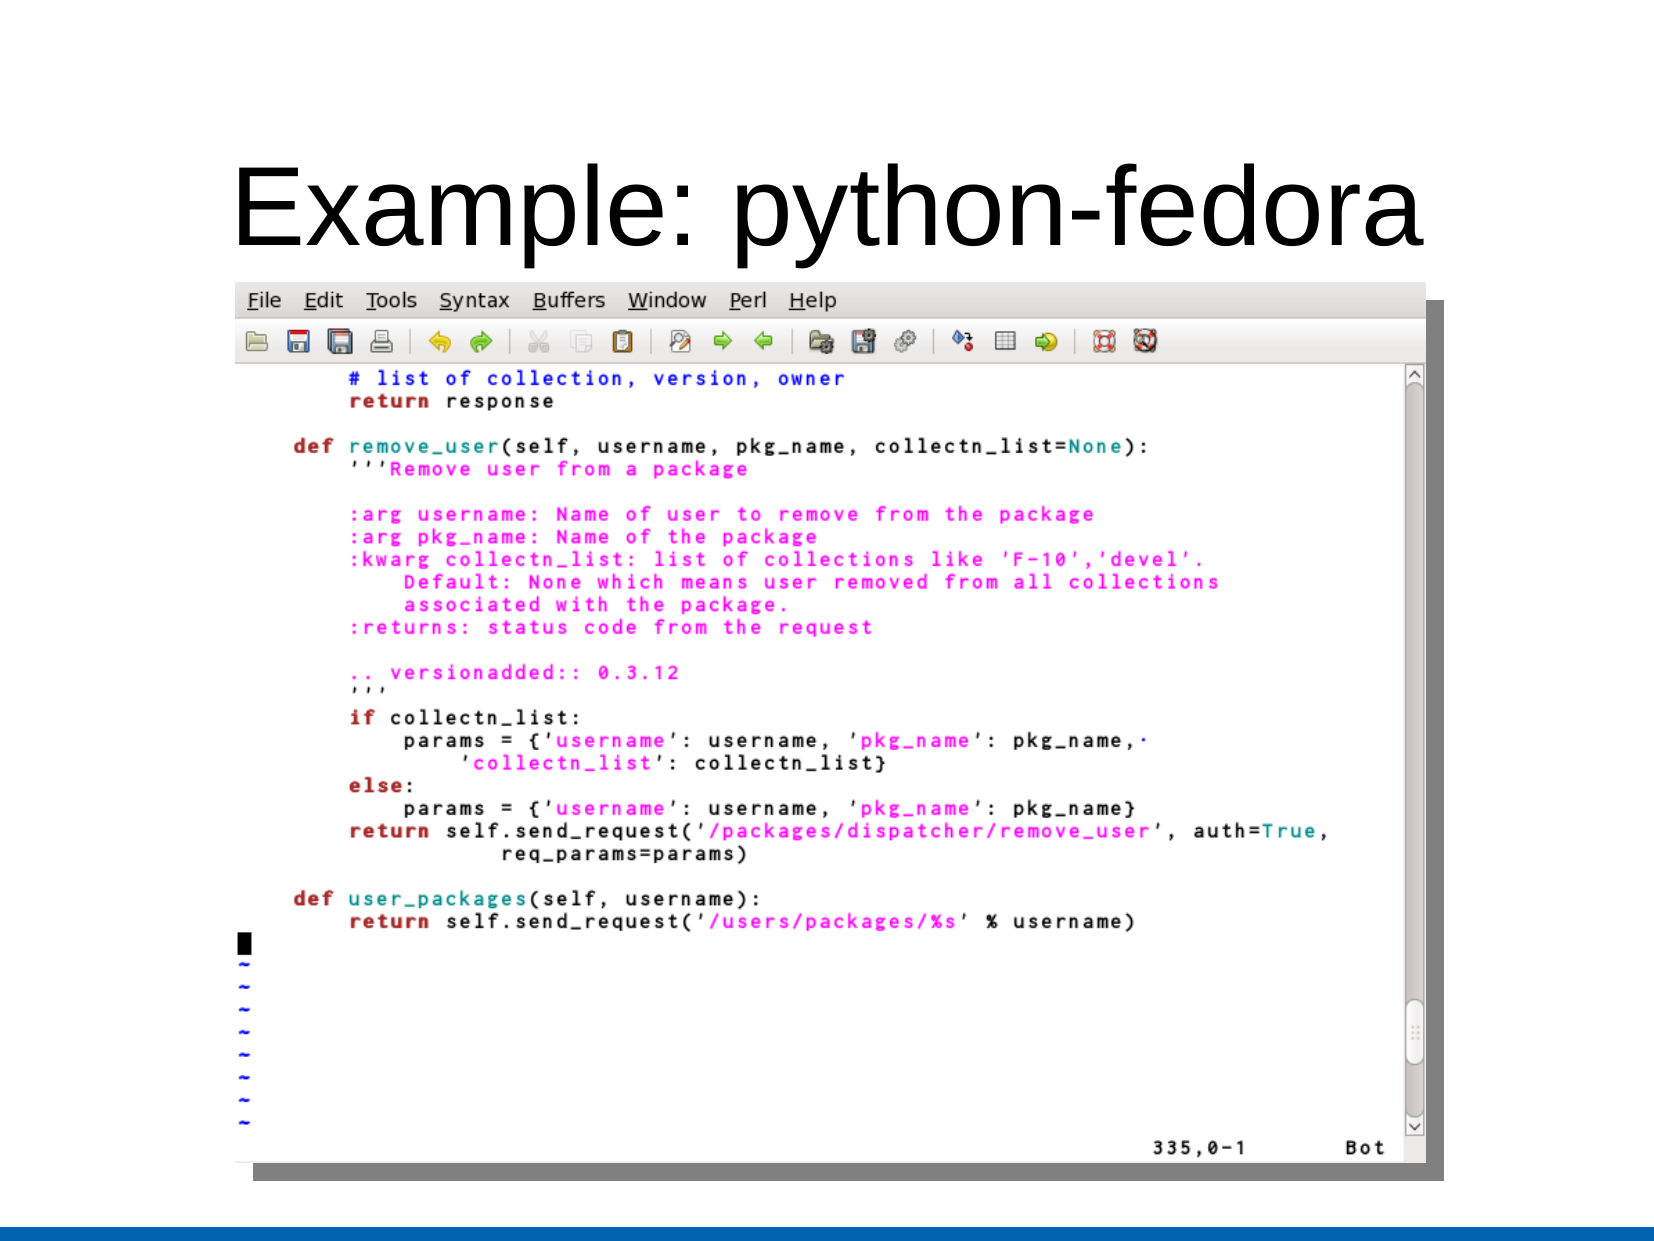

# Example: python-fedora
 Adding a new method:
 pkgdb.send_request('/users/packages/%s' % user)
$ cd fedora/client/
$ gvim pkgdb.py